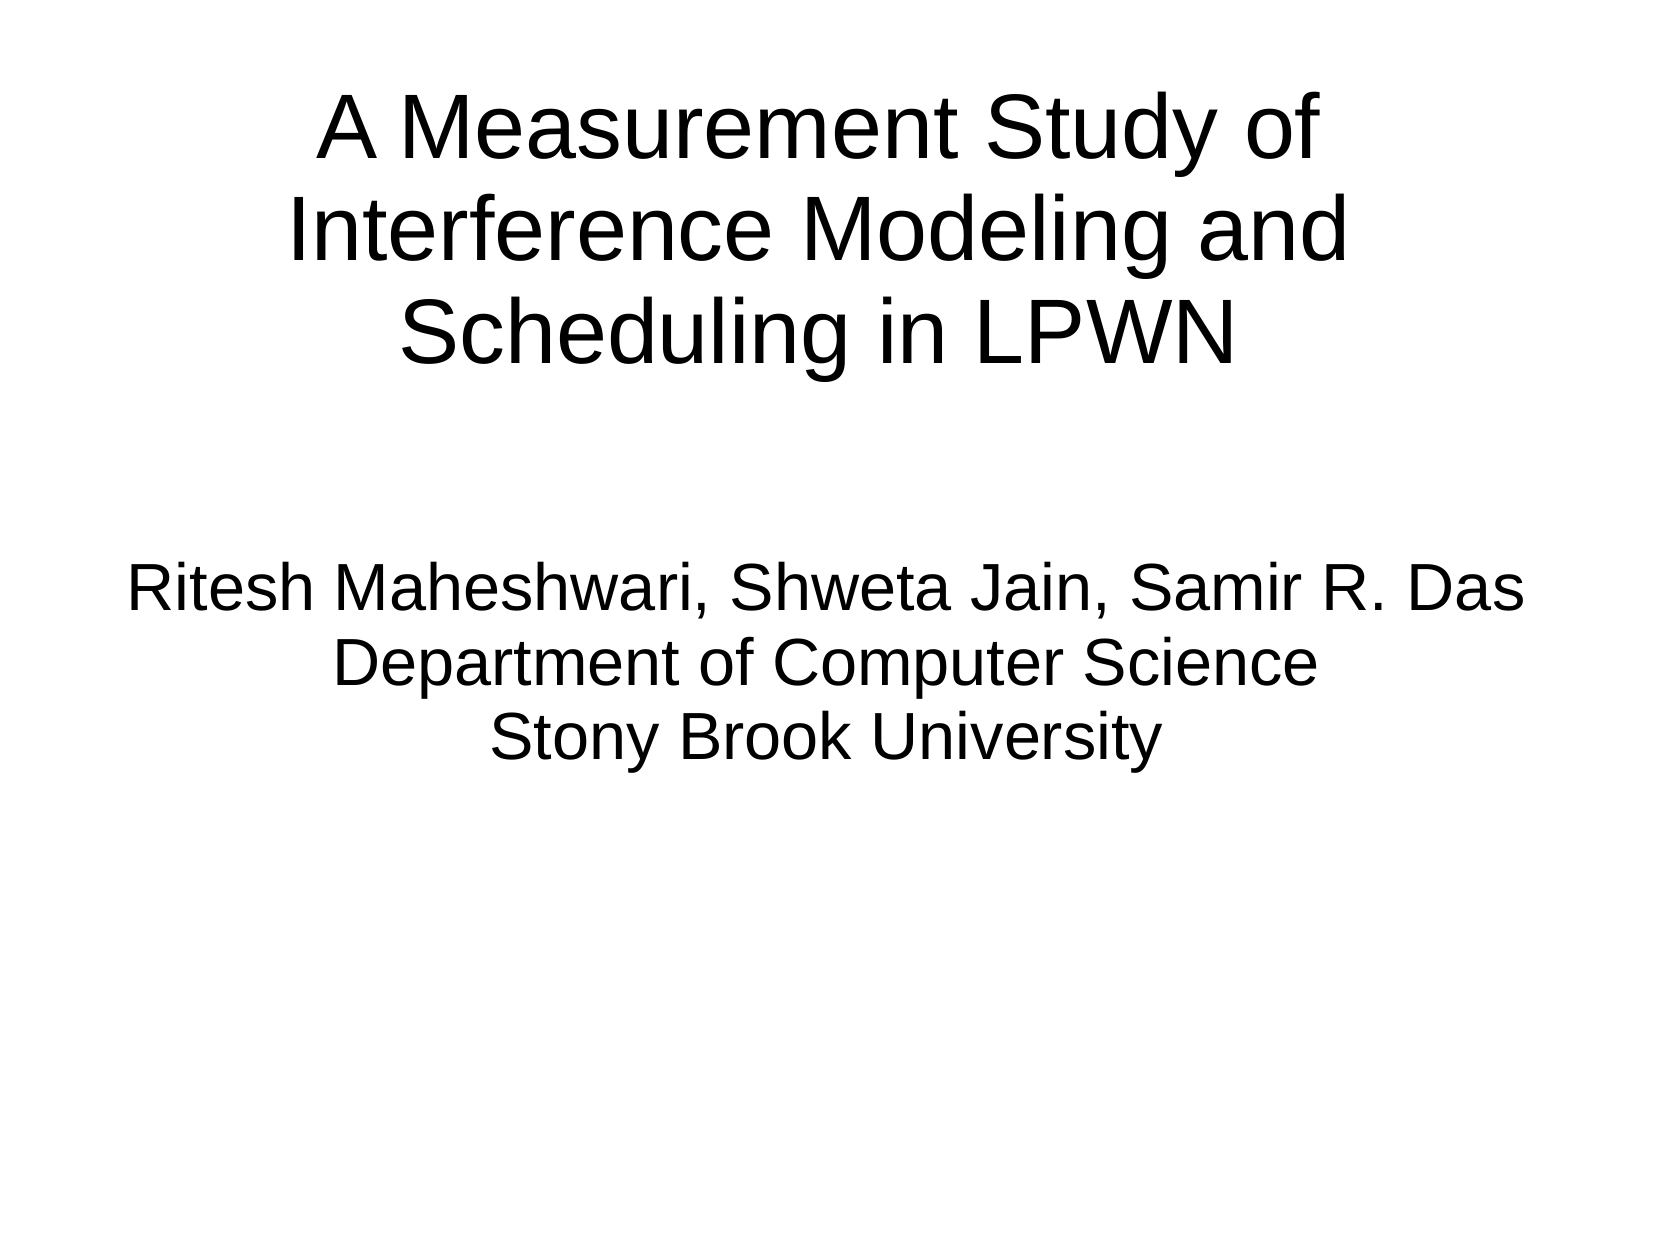

# A Measurement Study of Interference Modeling and Scheduling in LPWN
Ritesh Maheshwari, Shweta Jain, Samir R. Das
Department of Computer Science
Stony Brook University